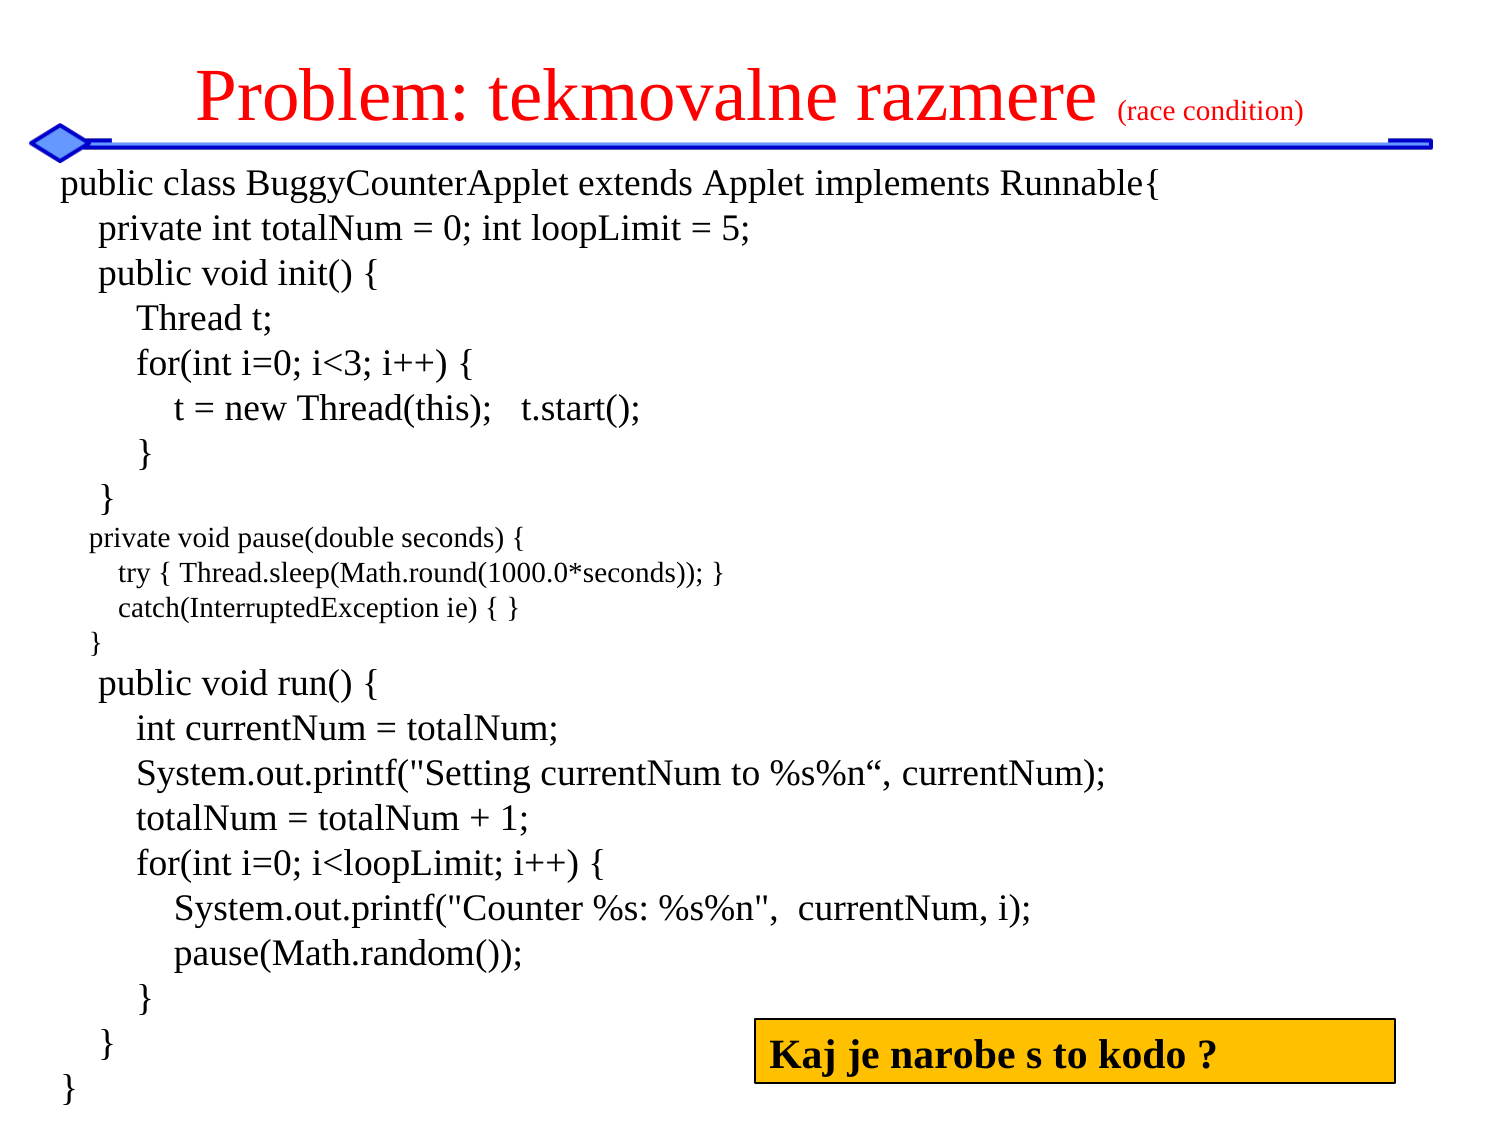

# Problem: tekmovalne razmere (race condition)
public class BuggyCounterApplet extends Applet implements Runnable{
 private int totalNum = 0; int loopLimit = 5;
 public void init() {
 Thread t;
 for(int i=0; i<3; i++) {
 t = new Thread(this); t.start();
 }
 }
 private void pause(double seconds) {
 try { Thread.sleep(Math.round(1000.0*seconds)); }
 catch(InterruptedException ie) { }
 }
 public void run() {
 int currentNum = totalNum;
 System.out.printf("Setting currentNum to %s%n“, currentNum);
 totalNum = totalNum + 1;
 for(int i=0; i<loopLimit; i++) {
 System.out.printf("Counter %s: %s%n", currentNum, i);
 pause(Math.random());
 }
 }
}
Kaj je narobe s to kodo ?